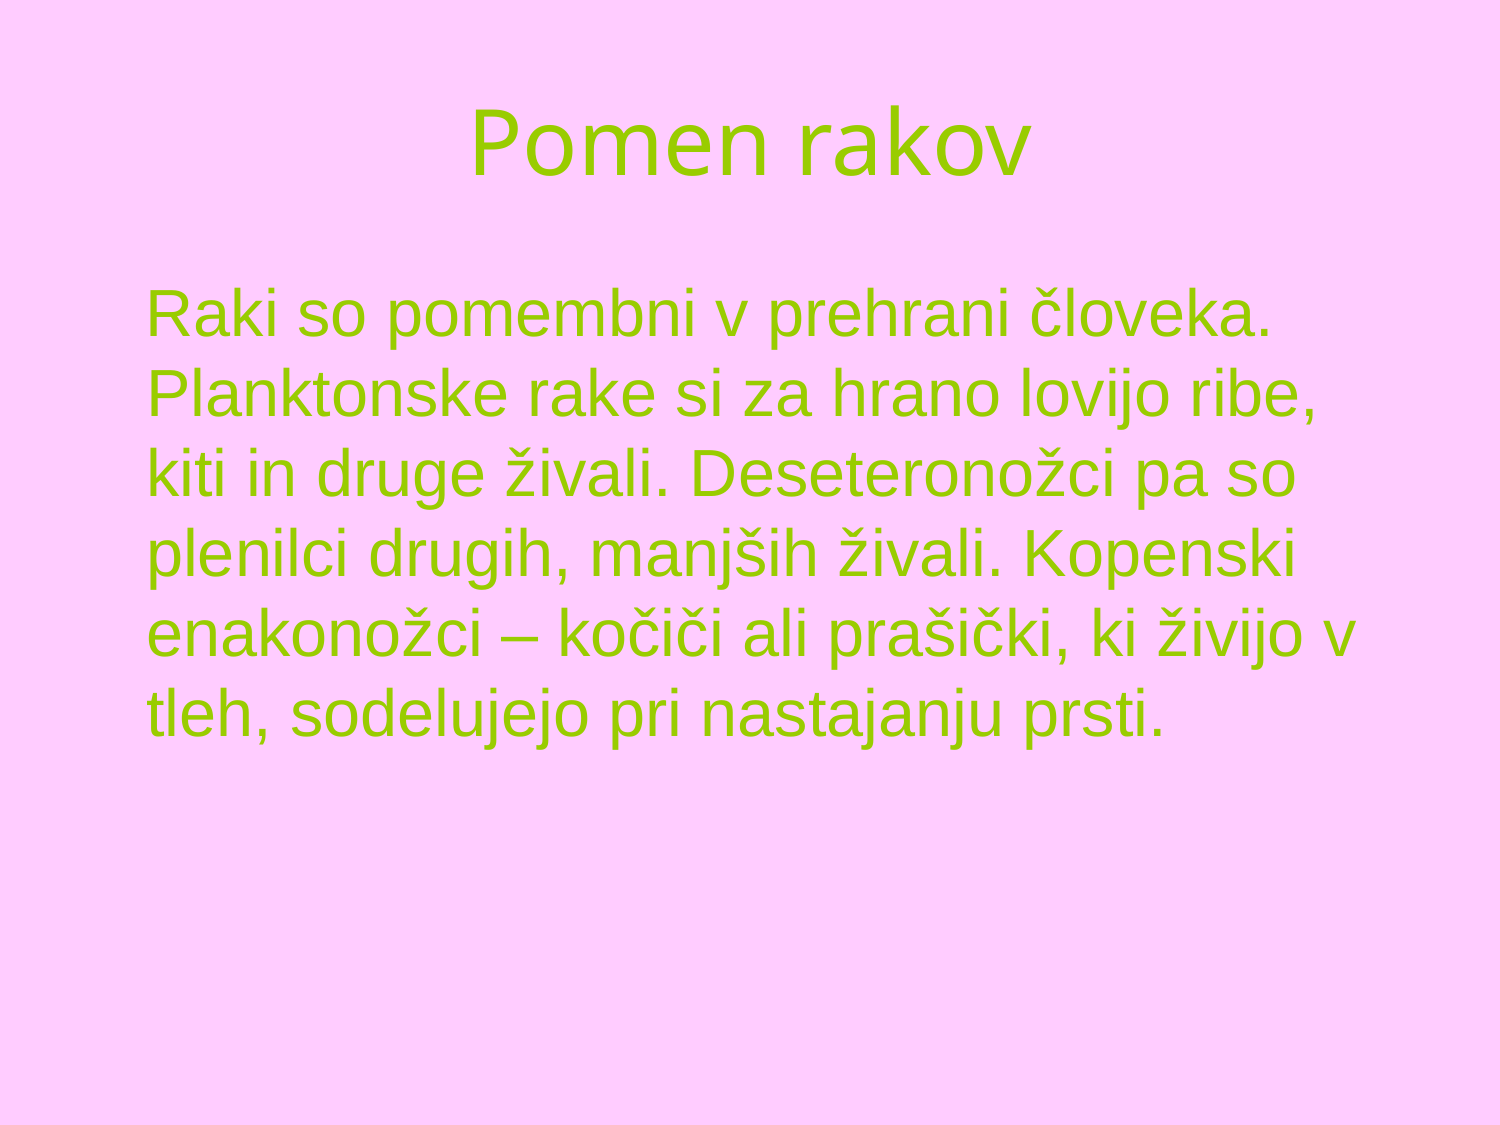

# Pomen rakov
 Raki so pomembni v prehrani človeka. Planktonske rake si za hrano lovijo ribe, kiti in druge živali. Deseteronožci pa so plenilci drugih, manjših živali. Kopenski enakonožci – kočiči ali prašički, ki živijo v tleh, sodelujejo pri nastajanju prsti.